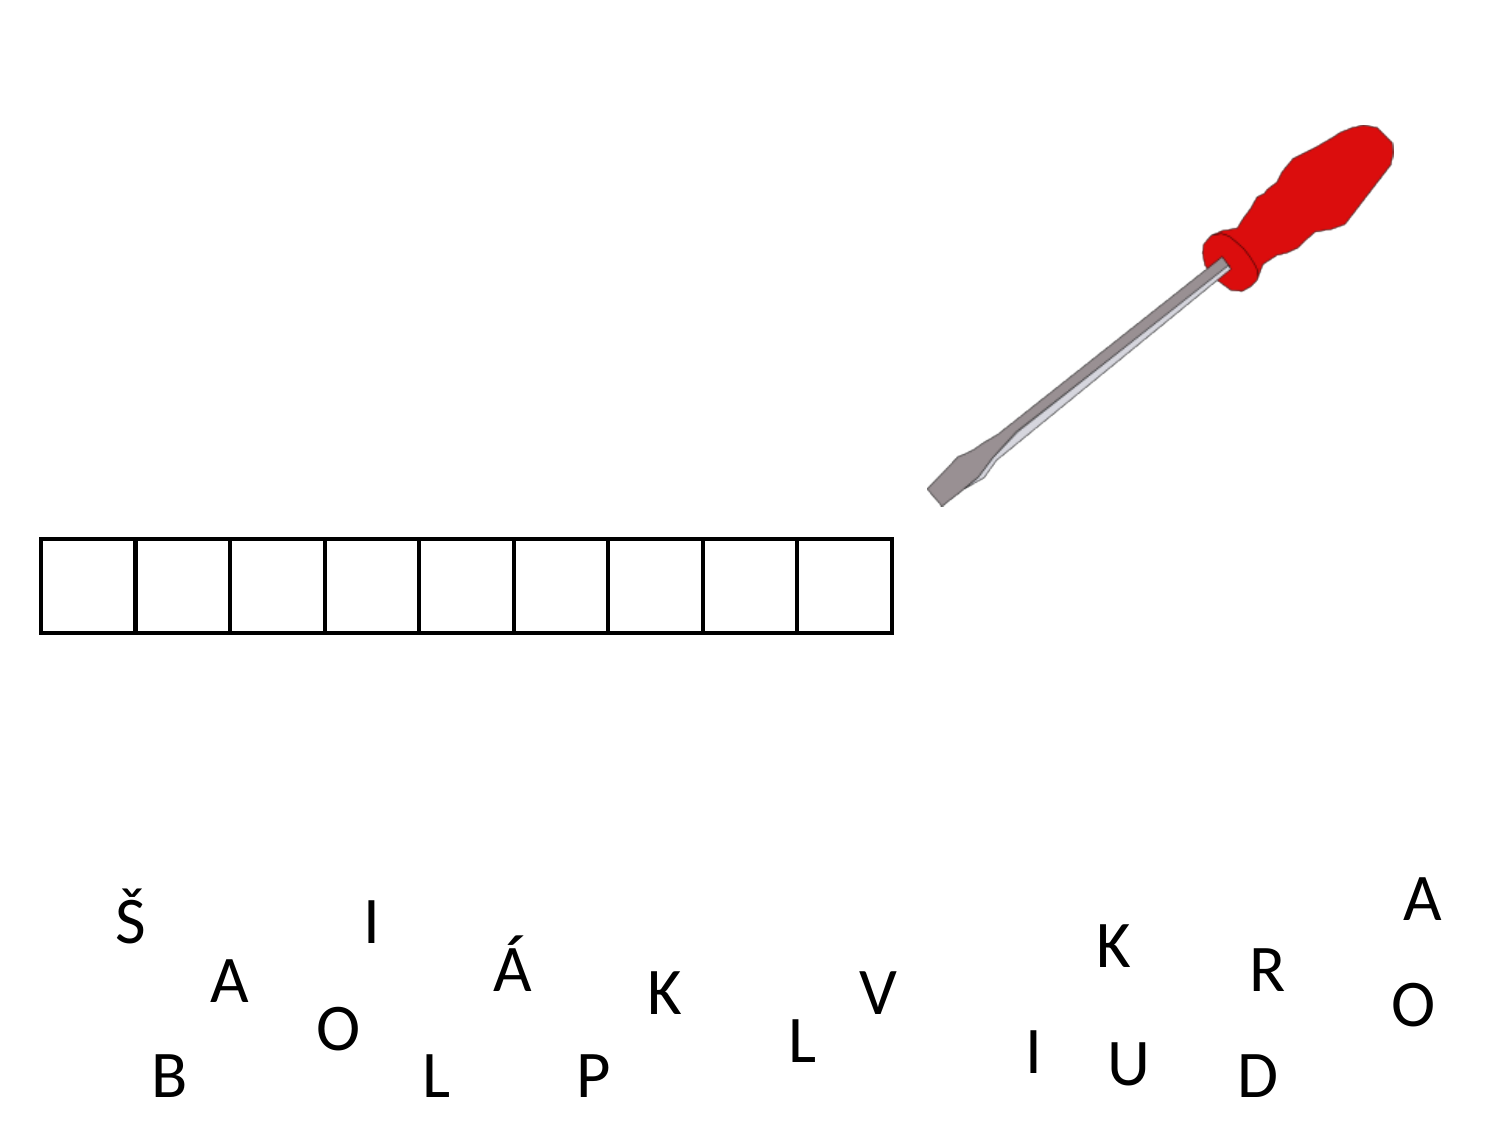

A
Š
I
K
Á
R
A
K
V
O
O
L
I
U
B
L
P
D